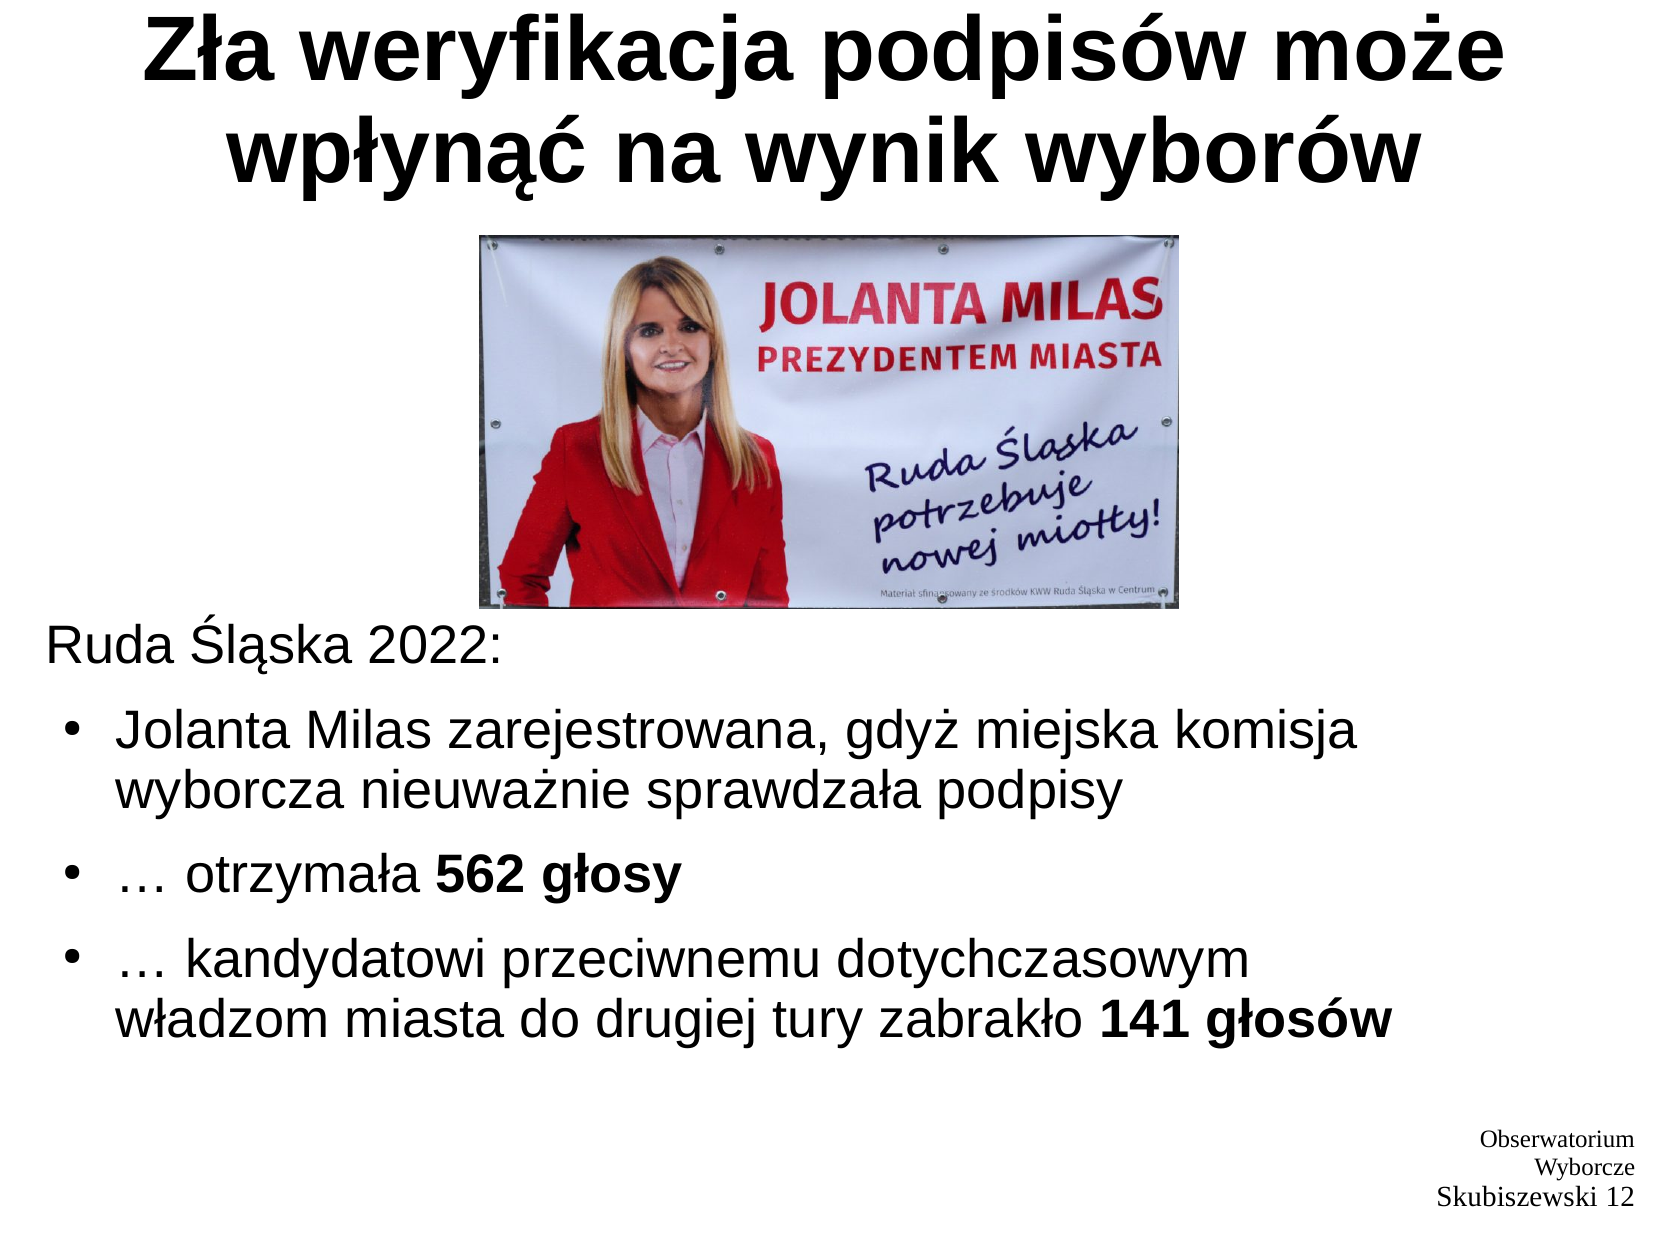

# Zła weryfikacja podpisów może wpłynąć na wynik wyborów
Ruda Śląska 2022:
Jolanta Milas zarejestrowana, gdyż miejska komisja wyborcza nieuważnie sprawdzała podpisy
… otrzymała 562 głosy
… kandydatowi przeciwnemu dotychczasowym władzom miasta do drugiej tury zabrakło 141 głosów
12